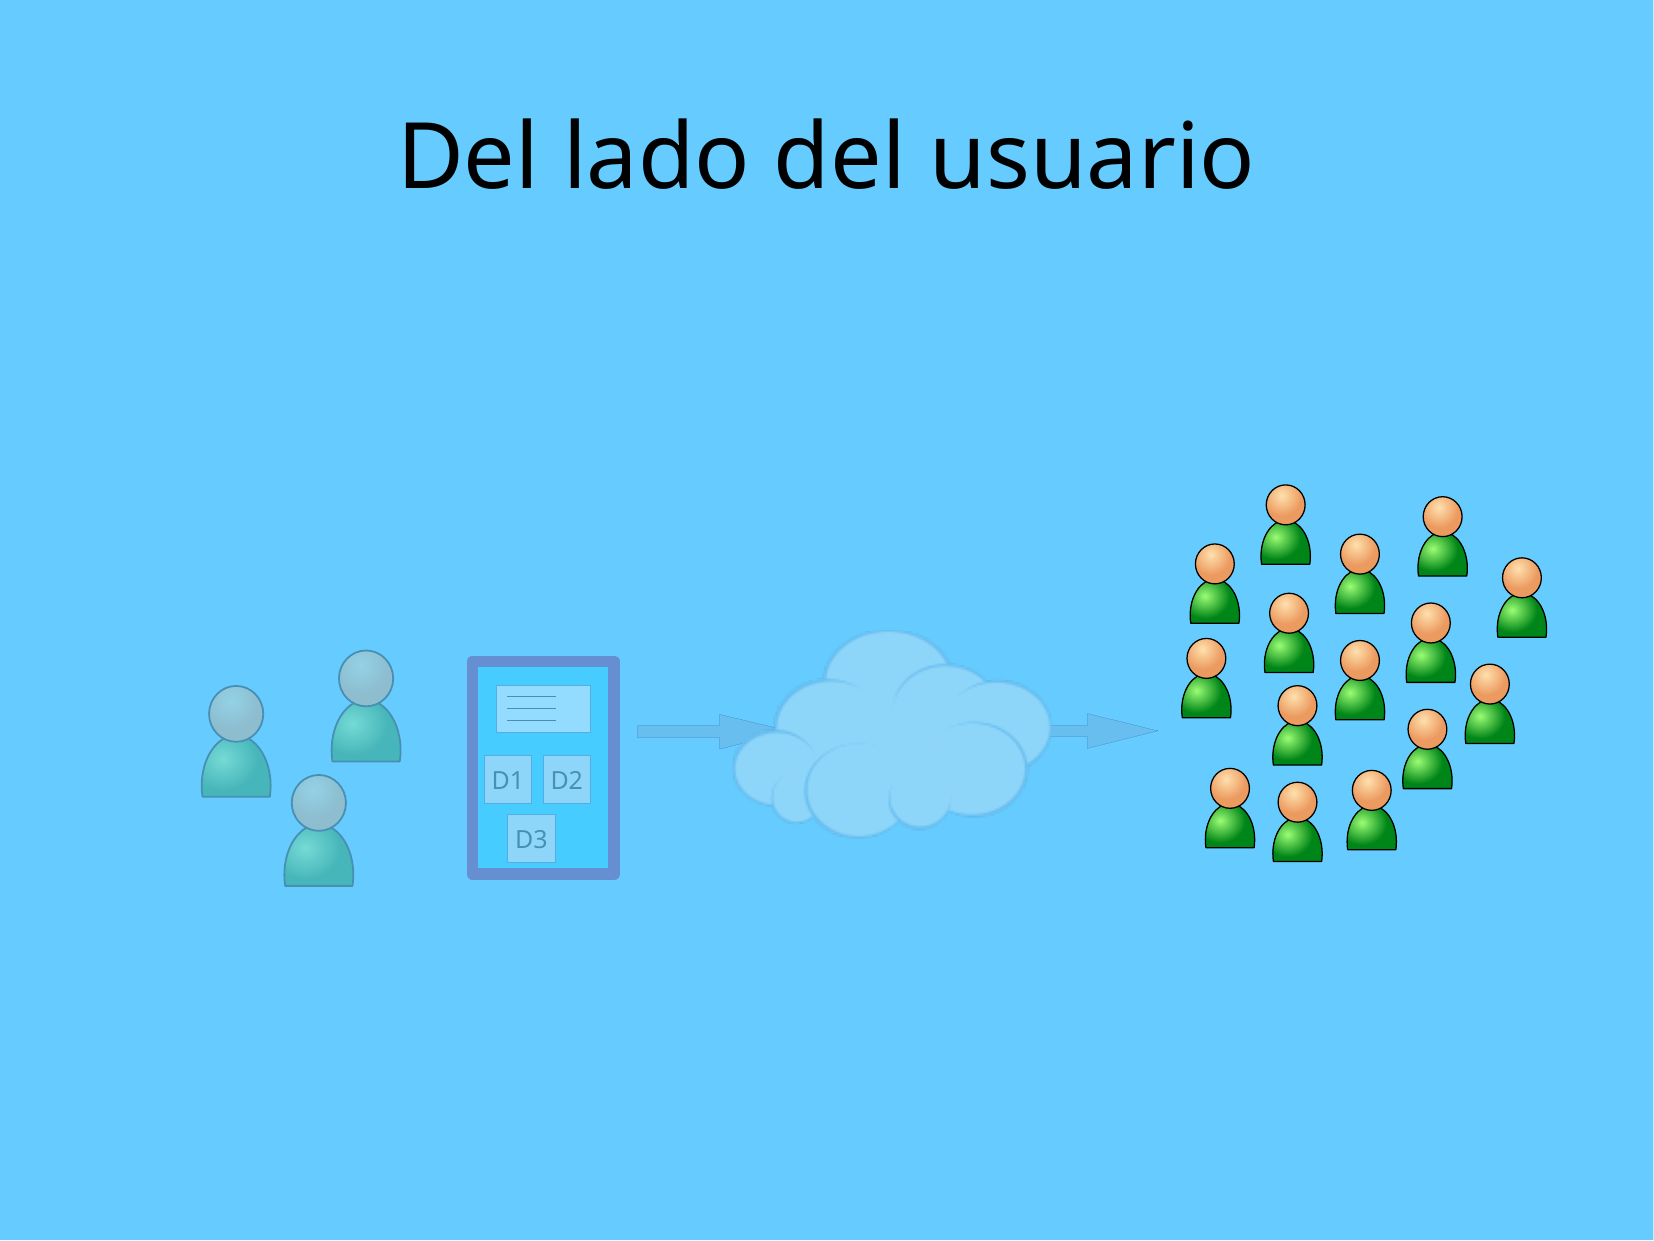

# Del lado del usuario
D1
D2
D3